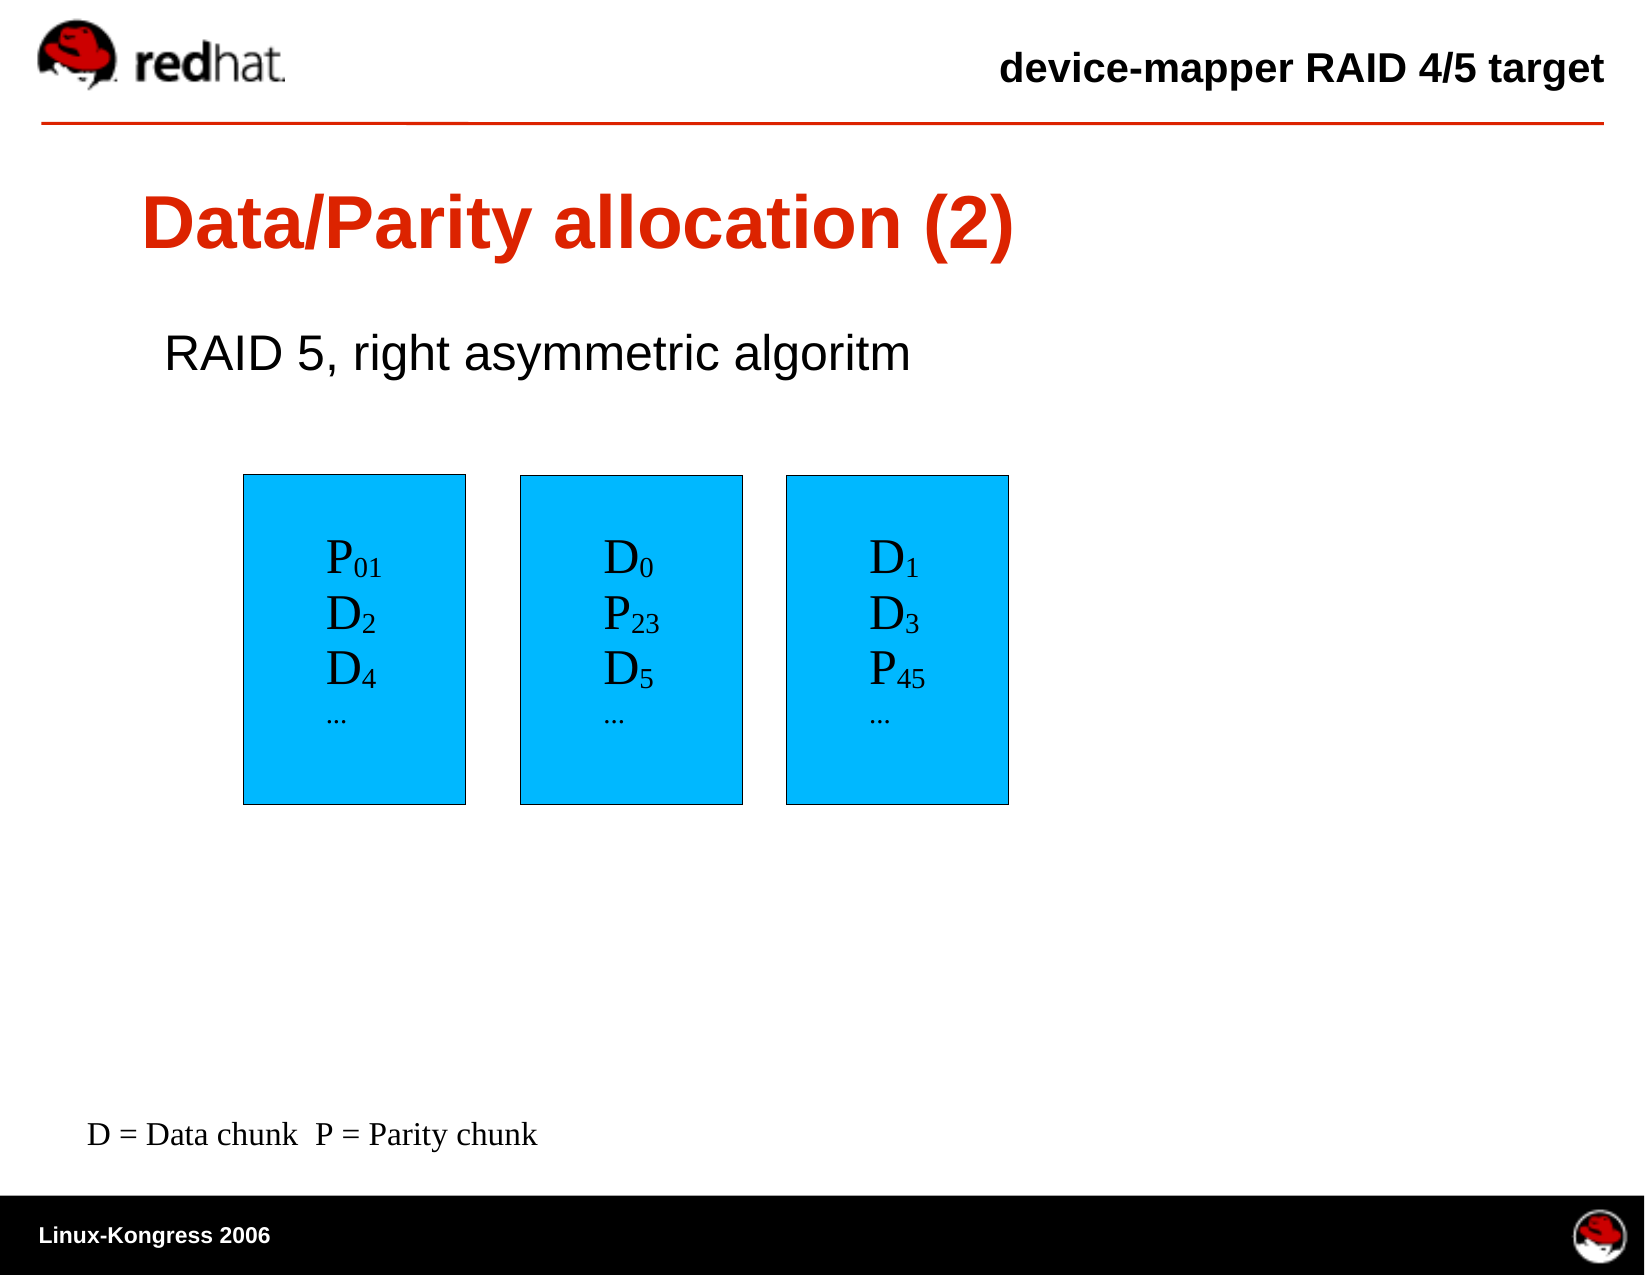

device-mapper RAID 4/5 target
Data/Parity allocation (2)
 RAID 5, right asymmetric algoritm
P01
D2
D4
...
D0
P23
D5
...
D1
D3
P45
...
D = Data chunk P = Parity chunk
Linux-Kongress 2006